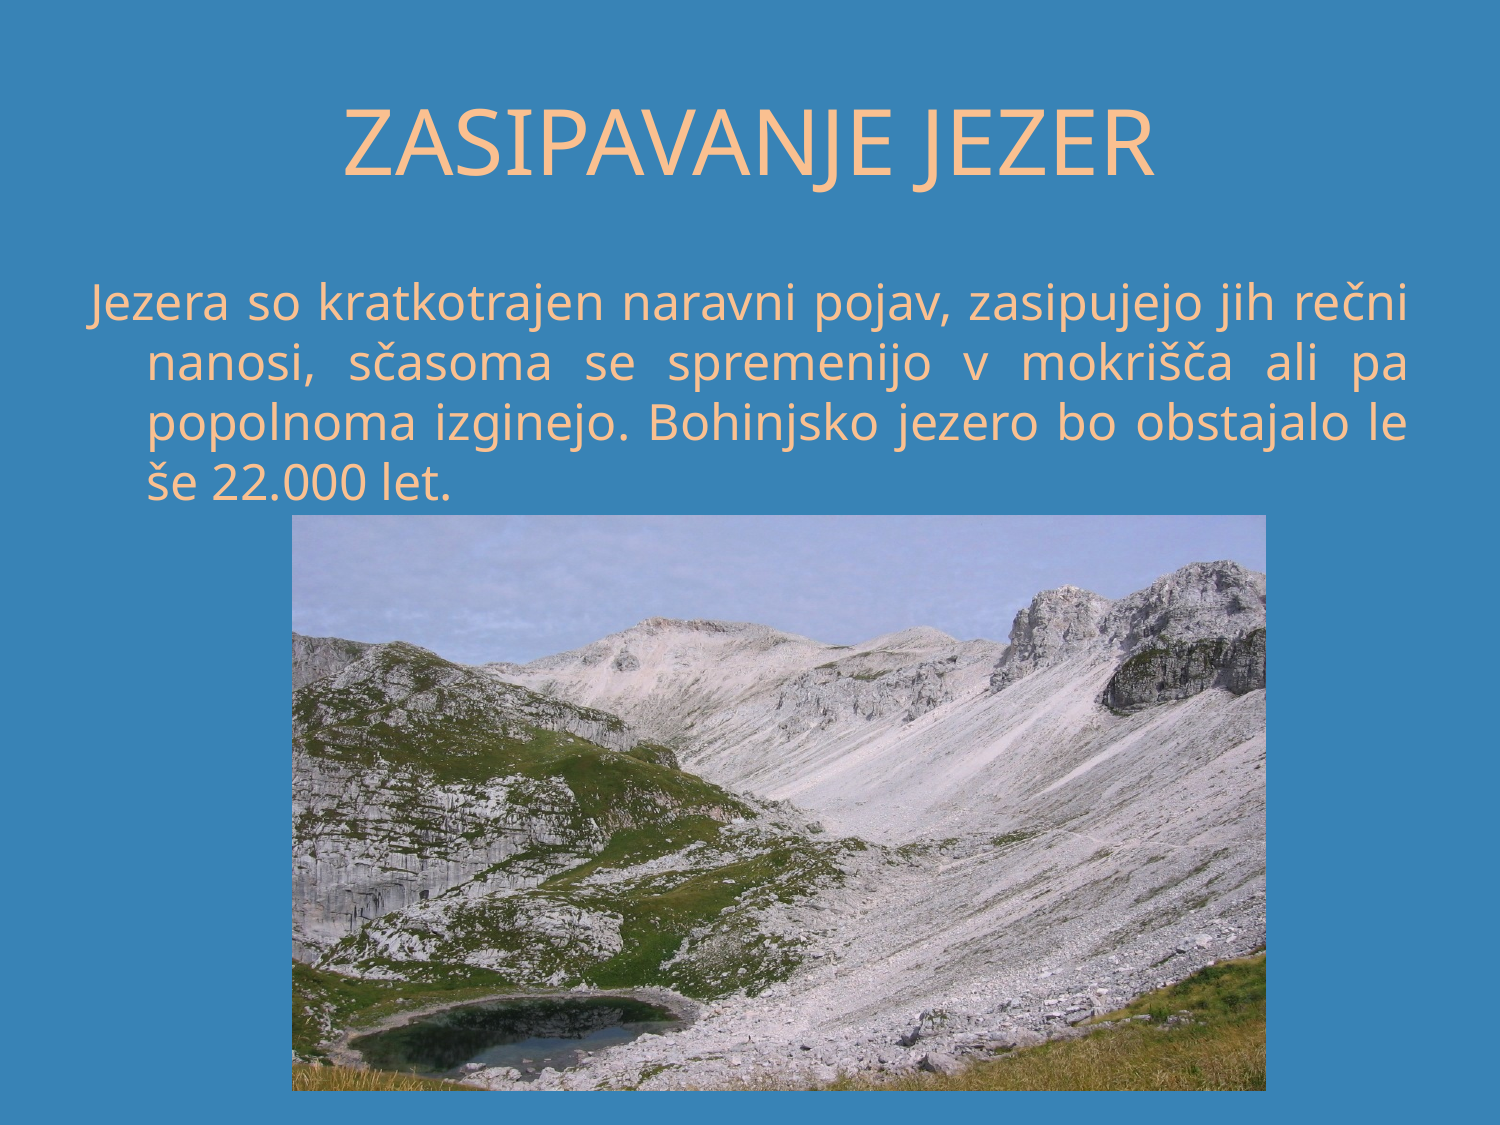

# ZASIPAVANJE JEZER
Jezera so kratkotrajen naravni pojav, zasipujejo jih rečni nanosi, sčasoma se spremenijo v mokrišča ali pa popolnoma izginejo. Bohinjsko jezero bo obstajalo le še 22.000 let.